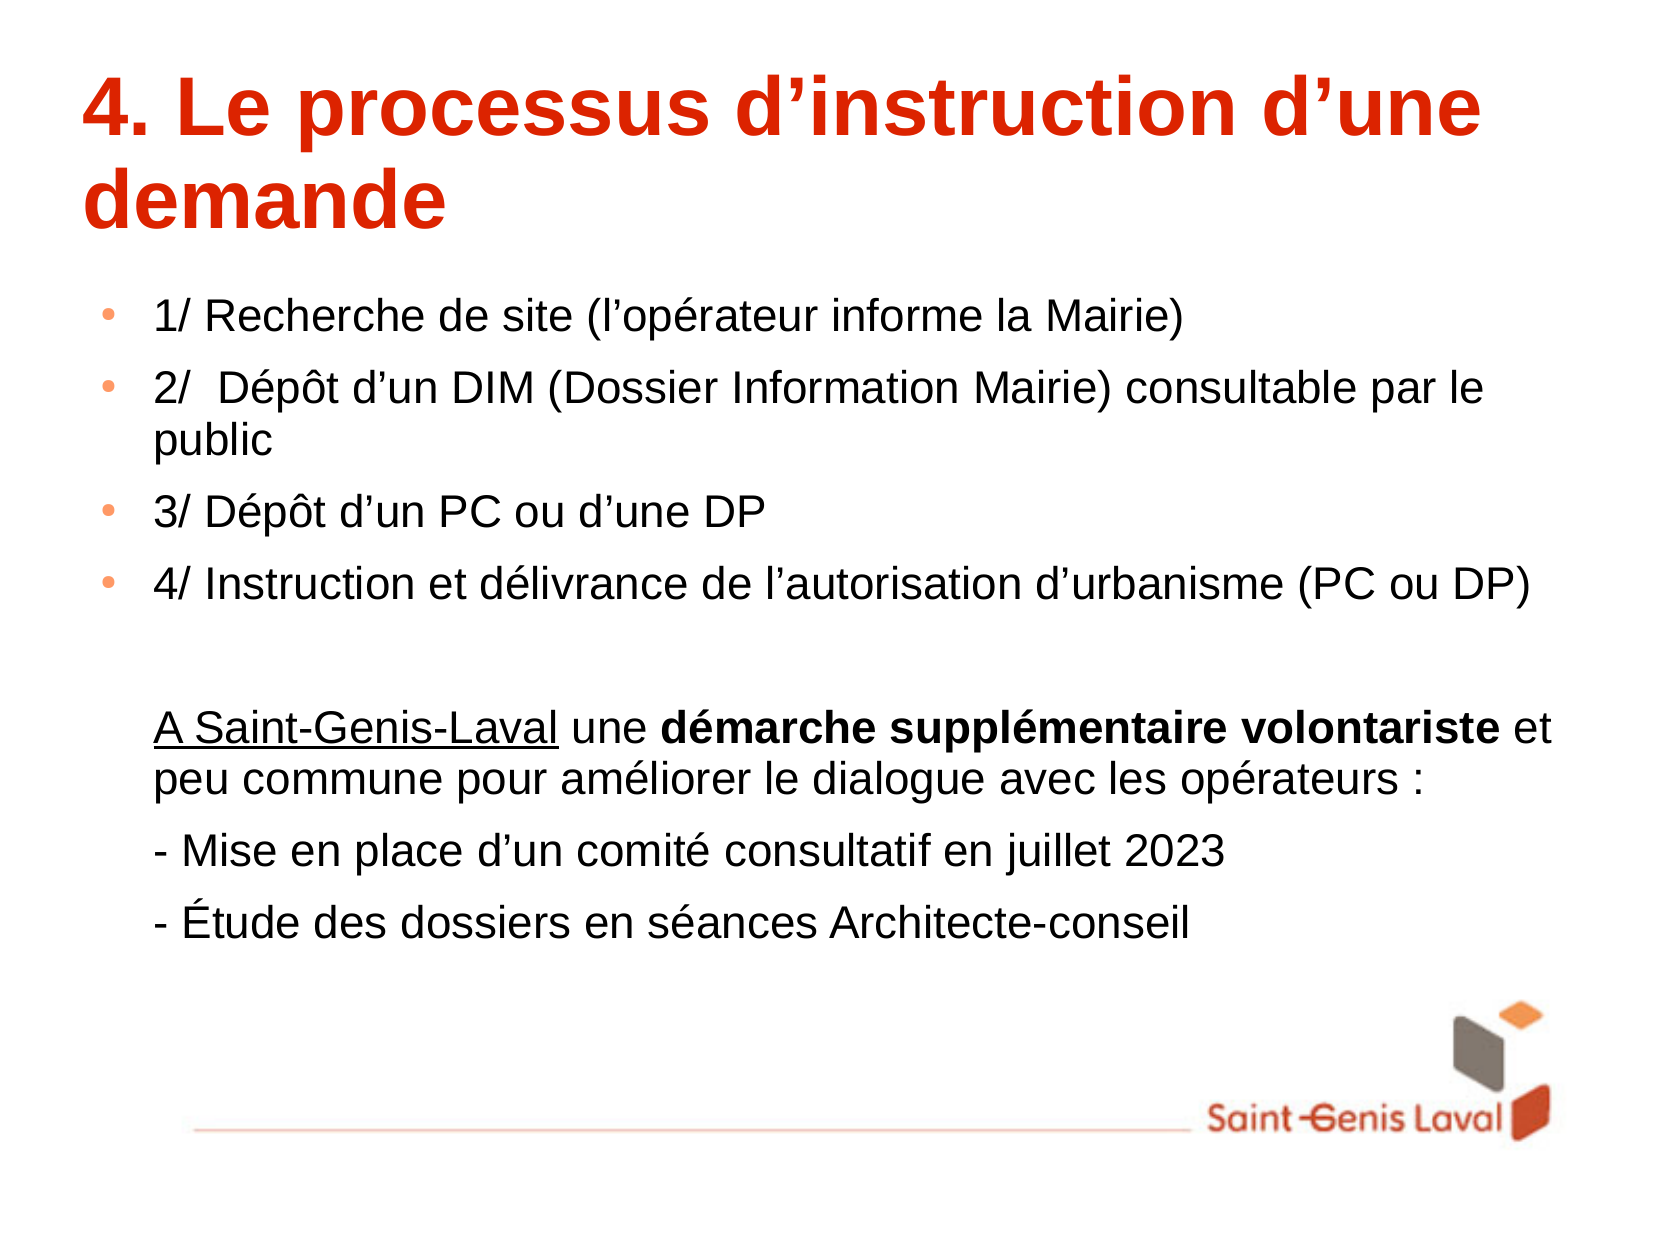

# 4. Le processus d’instruction d’une demande
1/ Recherche de site (l’opérateur informe la Mairie)
2/ Dépôt d’un DIM (Dossier Information Mairie) consultable par le public
3/ Dépôt d’un PC ou d’une DP
4/ Instruction et délivrance de l’autorisation d’urbanisme (PC ou DP)
A Saint-Genis-Laval une démarche supplémentaire volontariste et peu commune pour améliorer le dialogue avec les opérateurs :
- Mise en place d’un comité consultatif en juillet 2023
- Étude des dossiers en séances Architecte-conseil